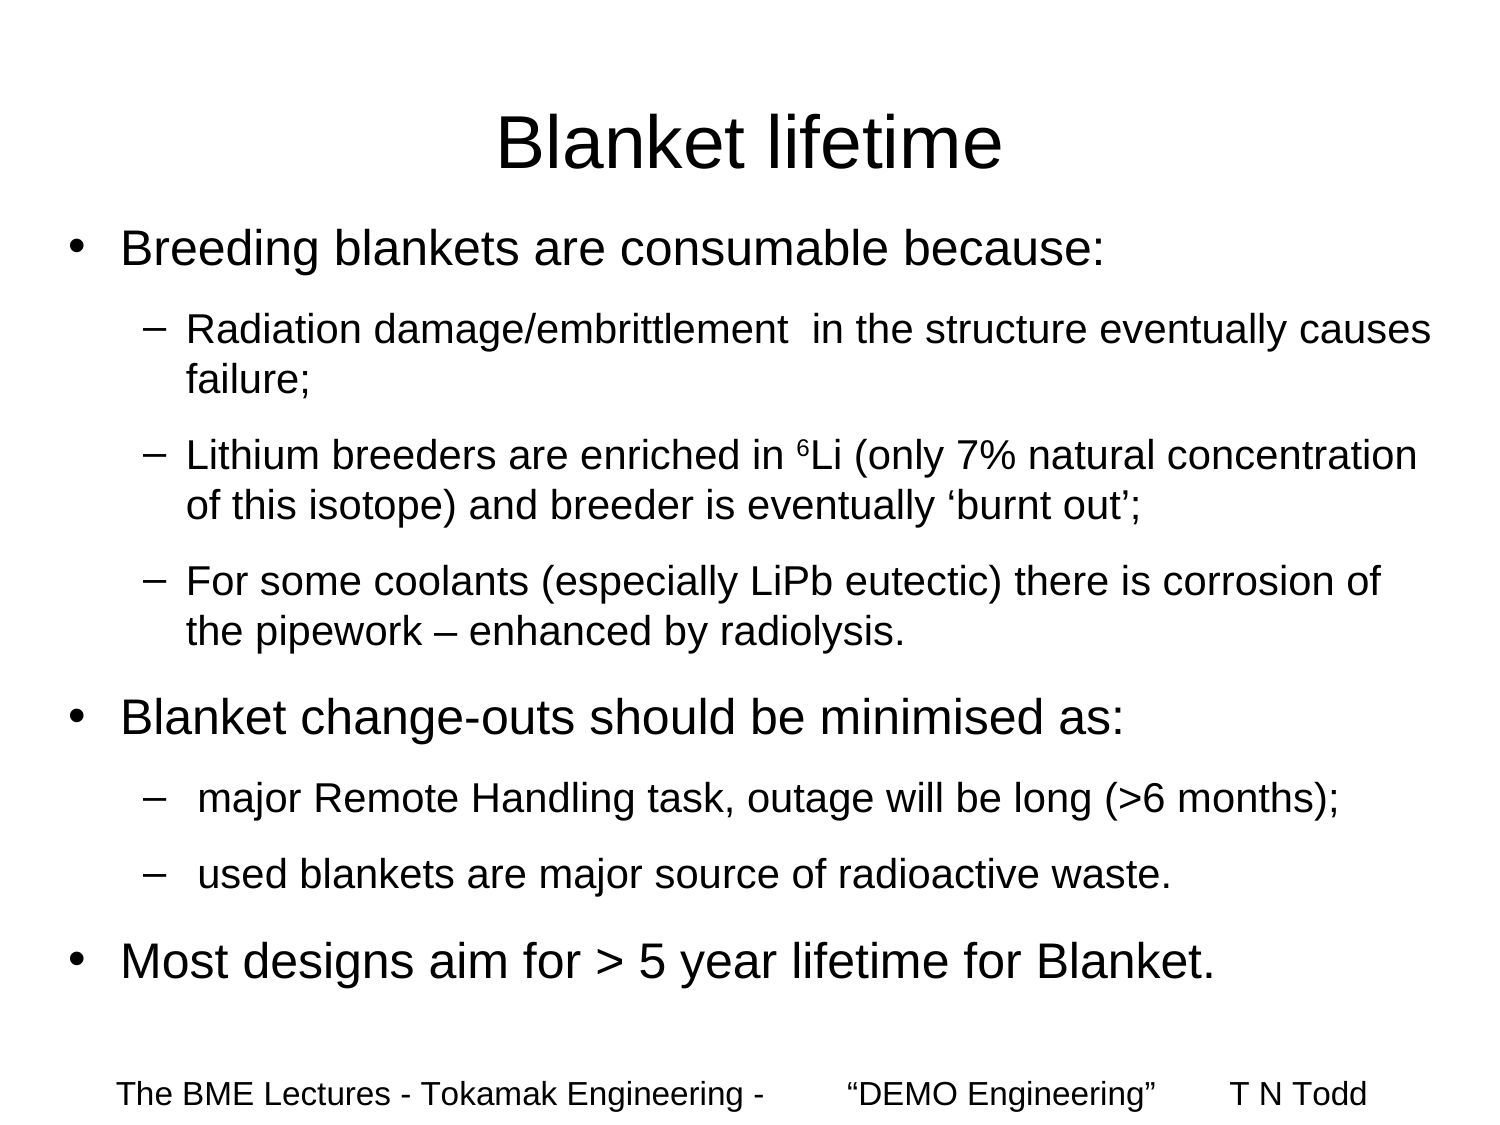

Blanket lifetime
Breeding blankets are consumable because:
Radiation damage/embrittlement in the structure eventually causes failure;
Lithium breeders are enriched in 6Li (only 7% natural concentration of this isotope) and breeder is eventually ‘burnt out’;
For some coolants (especially LiPb eutectic) there is corrosion of the pipework – enhanced by radiolysis.
Blanket change-outs should be minimised as:
 major Remote Handling task, outage will be long (>6 months);
 used blankets are major source of radioactive waste.
Most designs aim for > 5 year lifetime for Blanket.